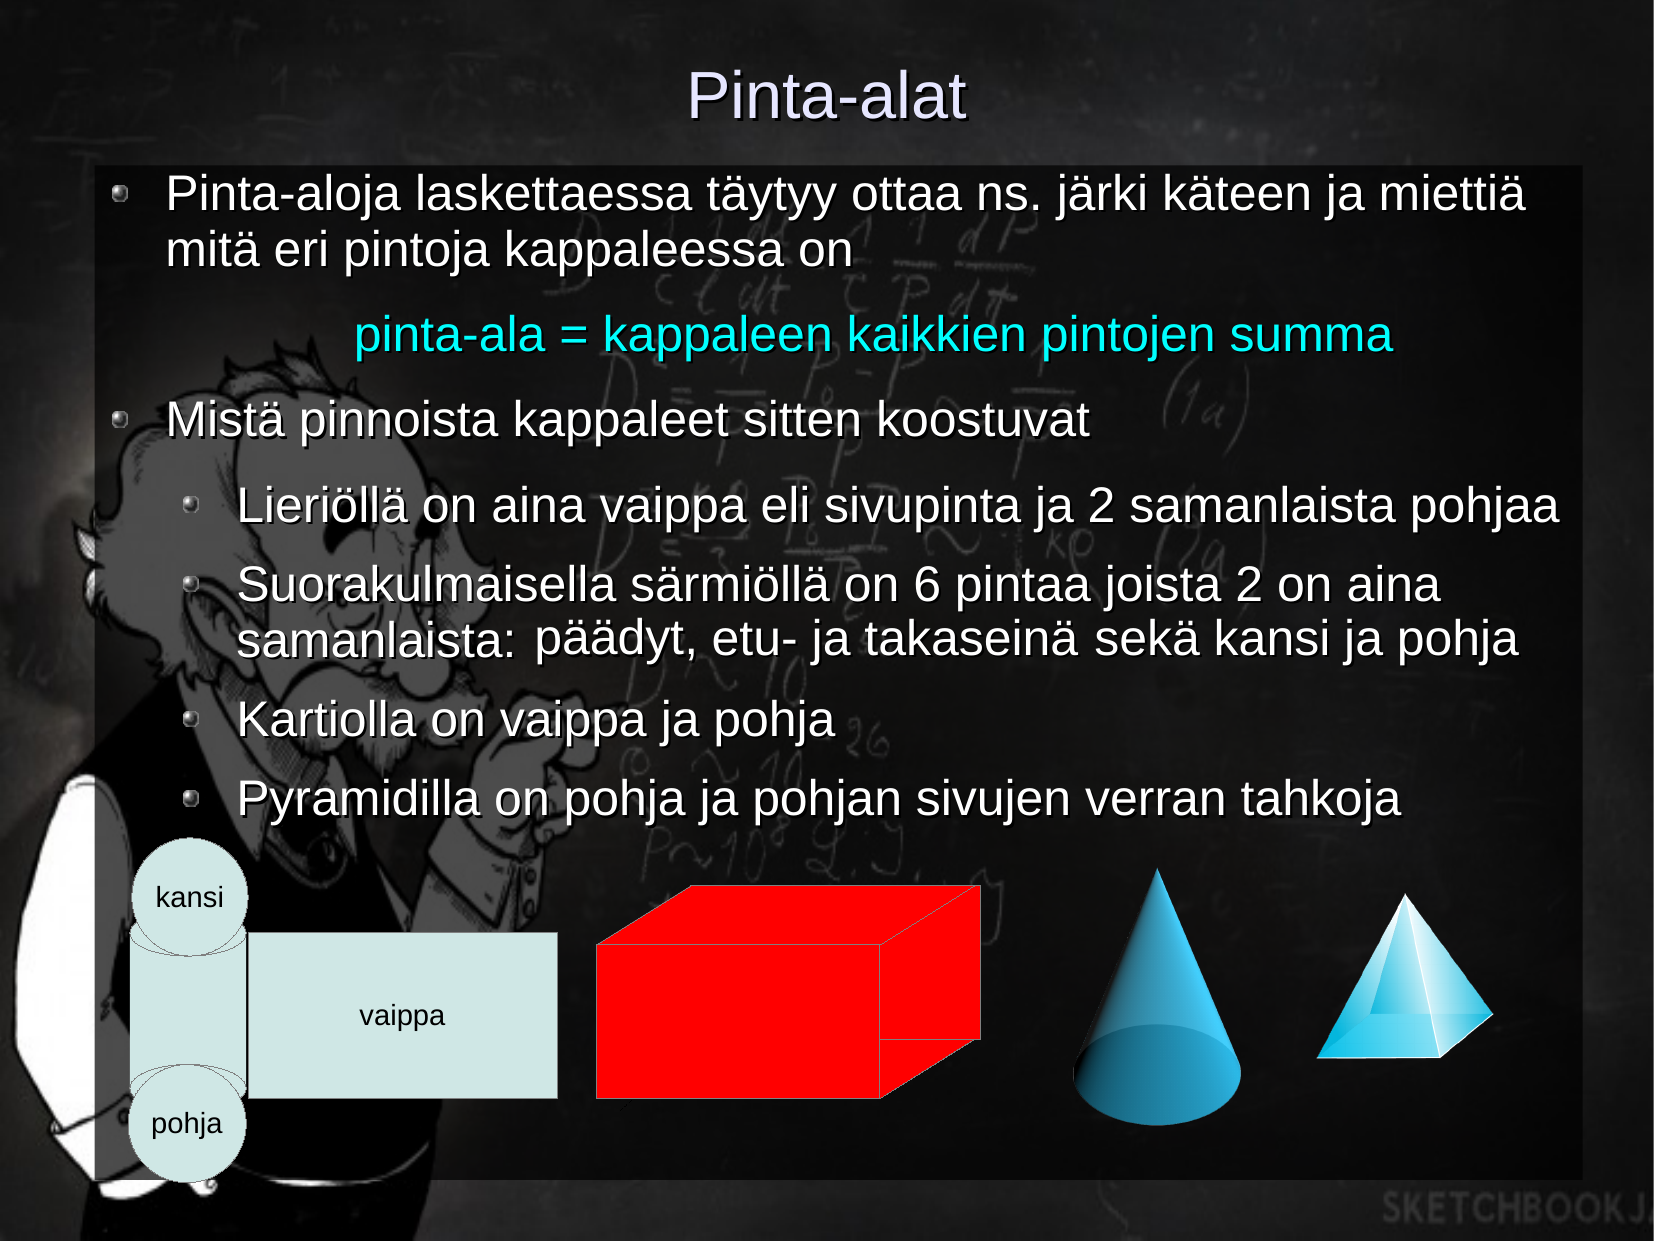

# Pinta-alat
Pinta-aloja laskettaessa täytyy ottaa ns. järki käteen ja miettiä mitä eri pintoja kappaleessa on
pinta-ala = kappaleen kaikkien pintojen summa
Mistä pinnoista kappaleet sitten koostuvat
Lieriöllä on aina vaippa eli sivupinta ja 2 samanlaista pohjaa
Suorakulmaisella särmiöllä on 6 pintaa joista 2 on aina samanlaista:
Kartiolla on vaippa ja pohja
Pyramidilla on pohja ja pohjan sivujen verran tahkoja
päädyt,
etu- ja takaseinä
sekä kansi ja pohja
kansi
vaippa
pohja